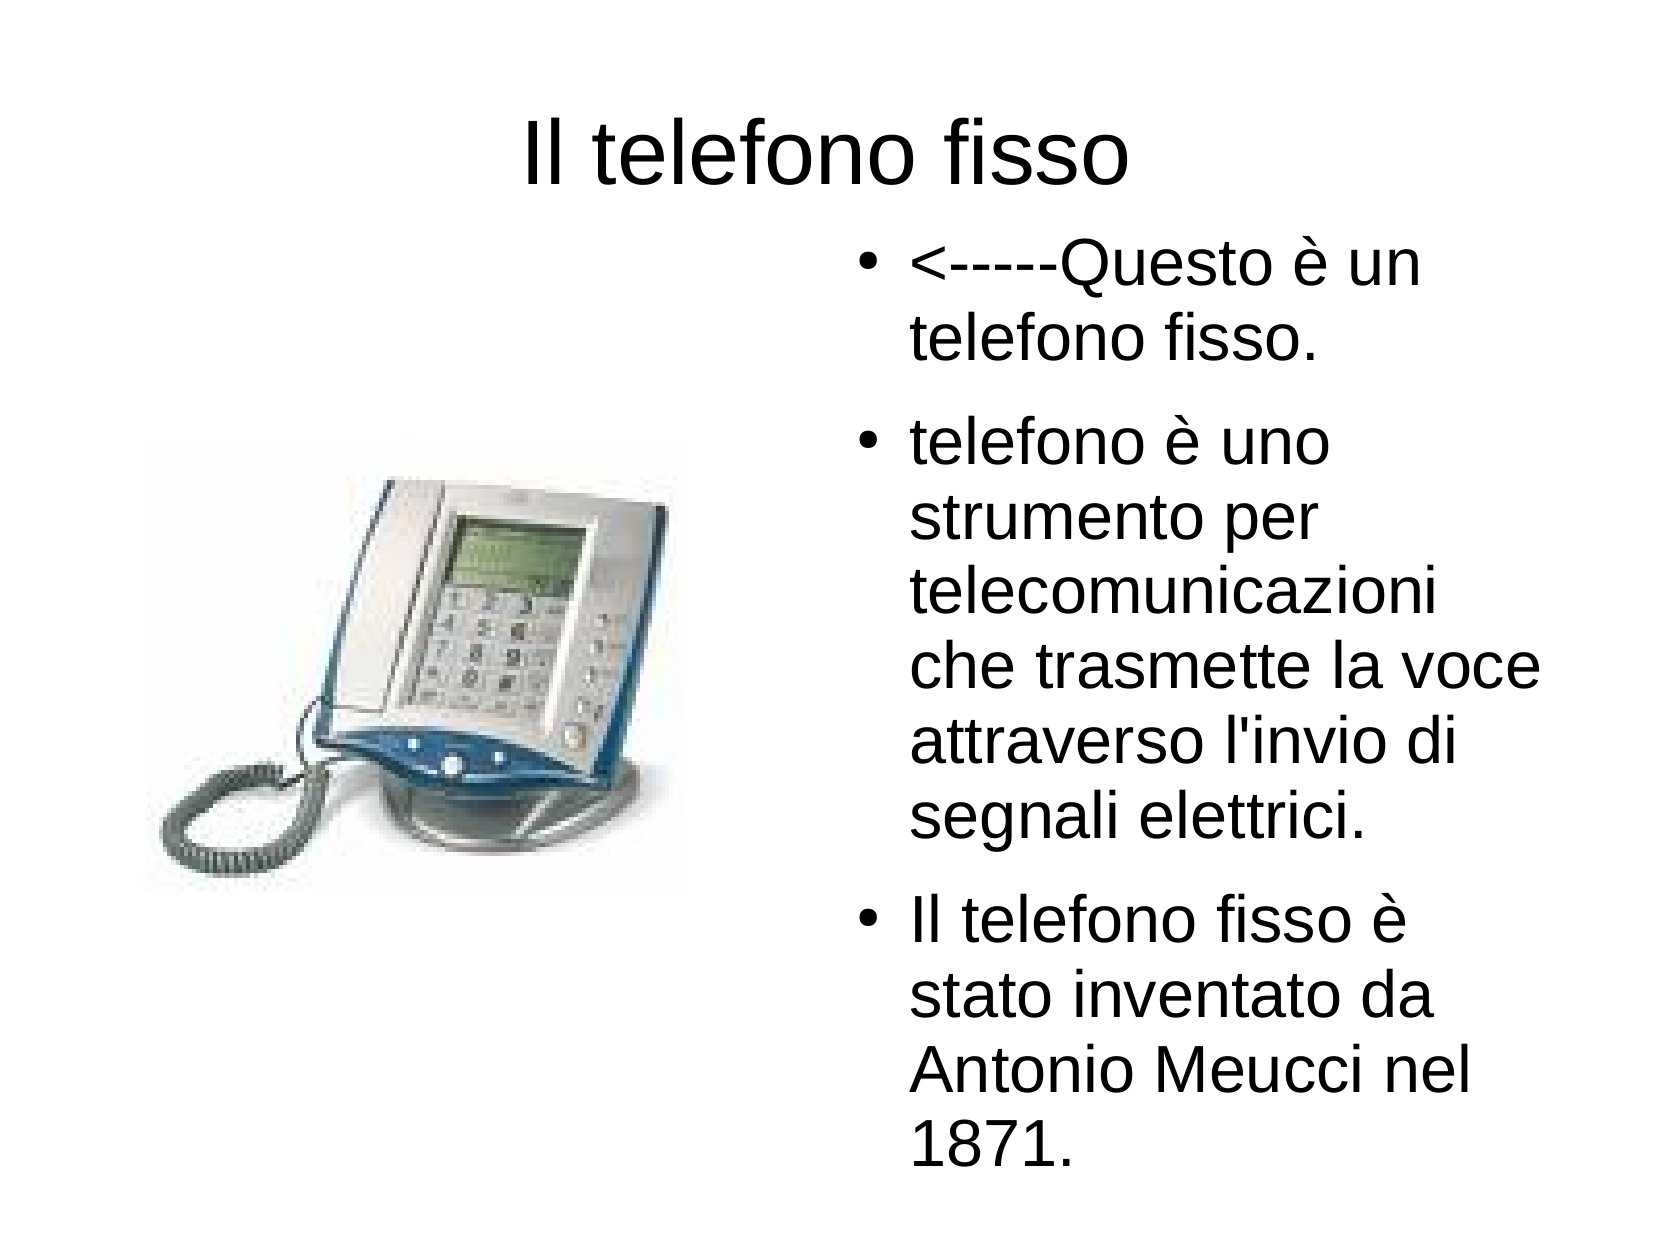

# Il telefono fisso
<-----Questo è un telefono fisso.
telefono è uno strumento per telecomunicazioni che trasmette la voce attraverso l'invio di segnali elettrici.
Il telefono fisso è stato inventato da Antonio Meucci nel 1871.